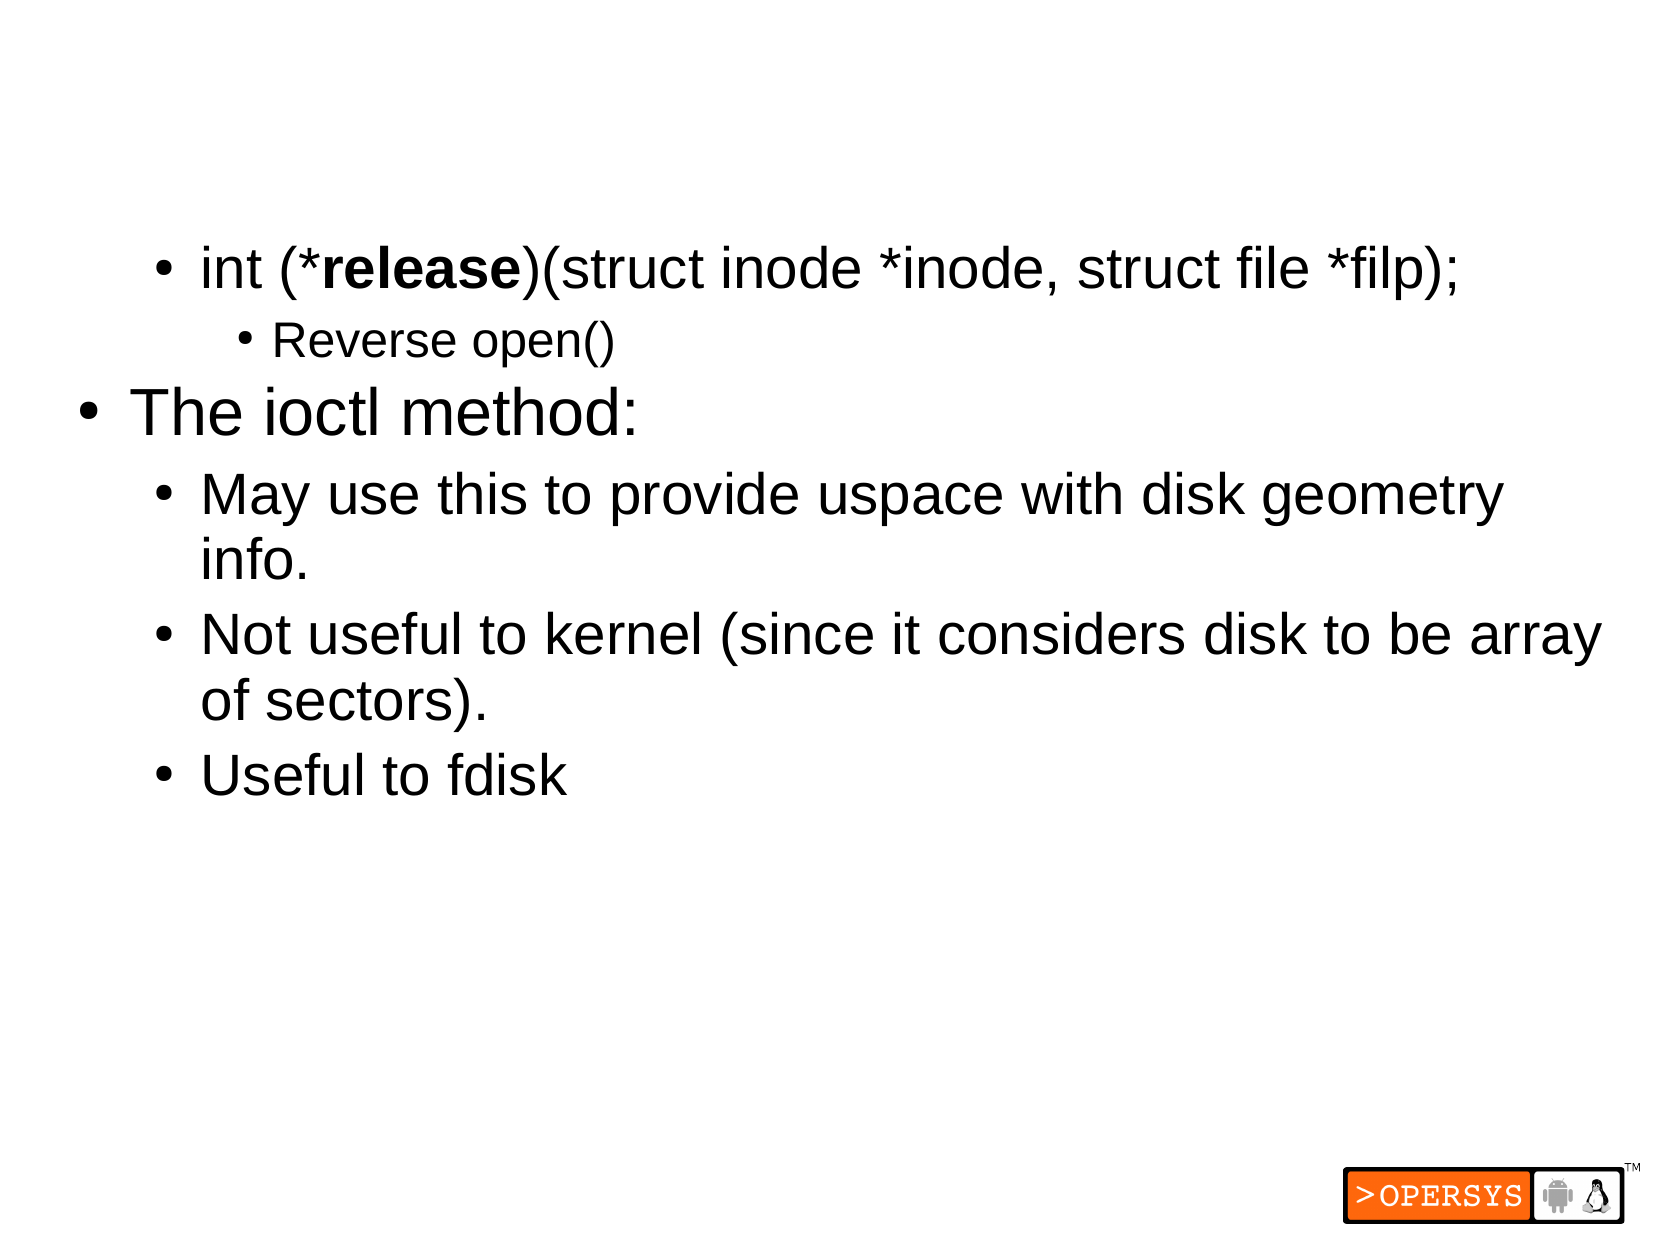

# int (*release)(struct inode *inode, struct file *filp);
Reverse open()
The ioctl method:
May use this to provide uspace with disk geometry info.
Not useful to kernel (since it considers disk to be array of sectors).
Useful to fdisk